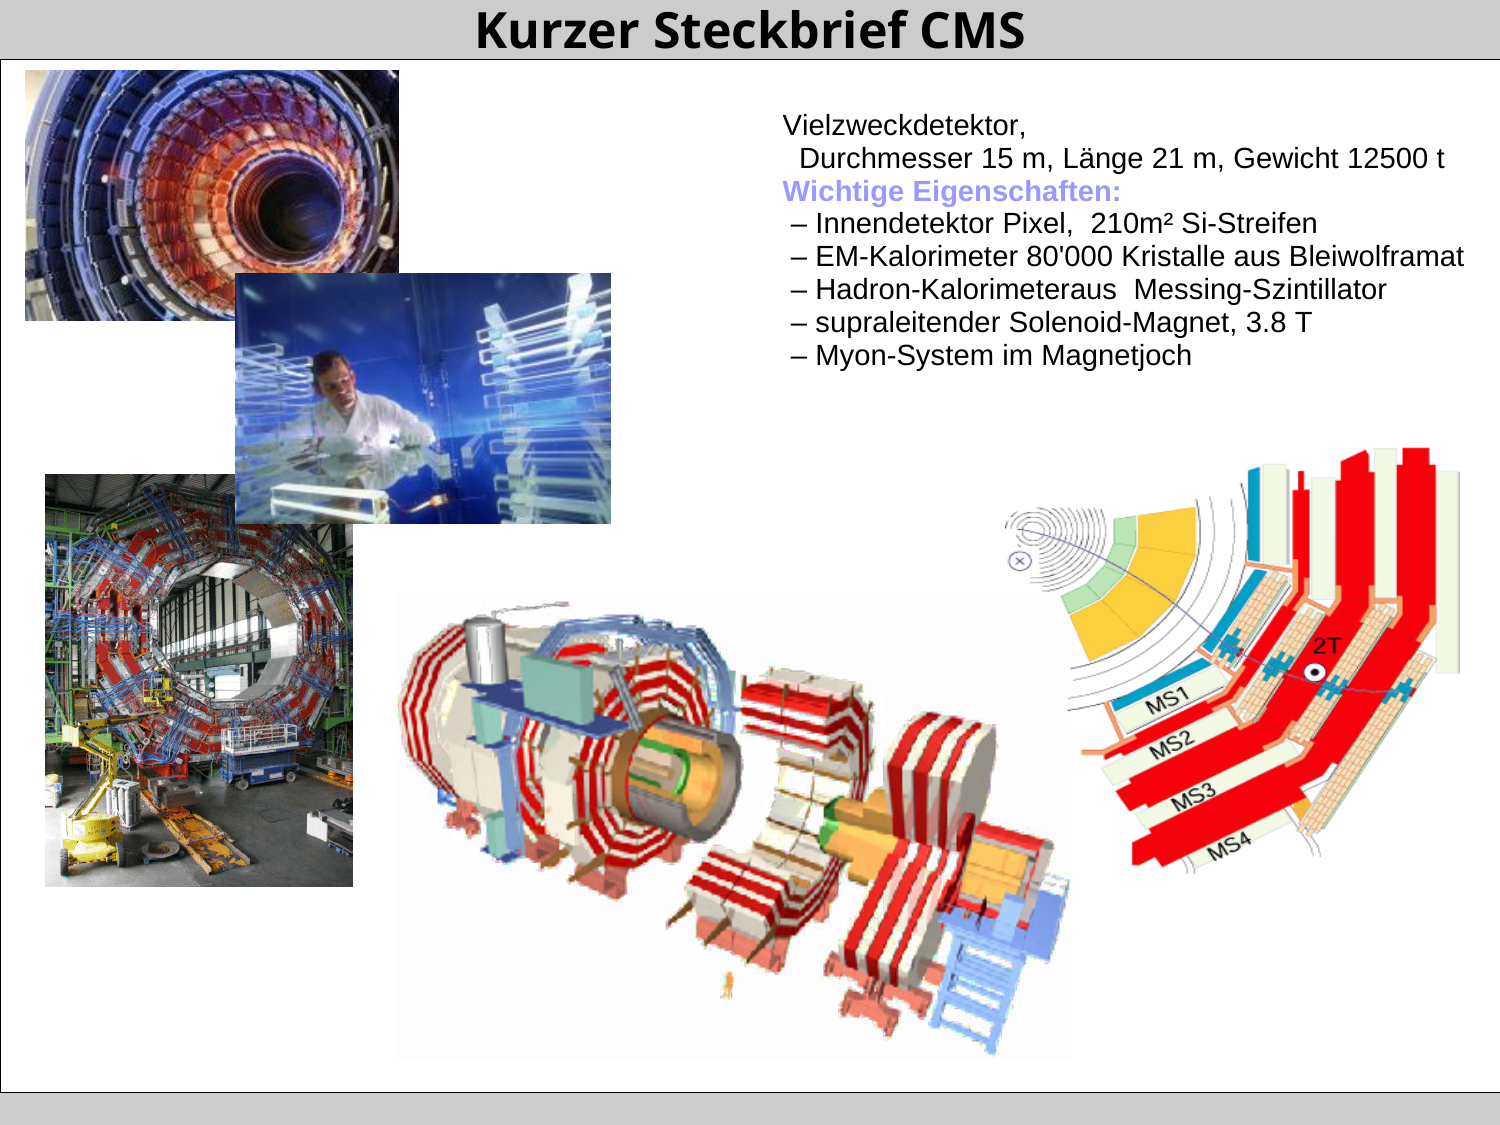

# Kurzer Steckbrief CMS
Vielzweckdetektor,
 Durchmesser 15 m, Länge 21 m, Gewicht 12500 t
Wichtige Eigenschaften:
 – Innendetektor Pixel, 210m² Si-Streifen
 – EM-Kalorimeter 80'000 Kristalle aus Bleiwolframat
 – Hadron-Kalorimeteraus Messing-Szintillator
 – supraleitender Solenoid-Magnet, 3.8 T
 – Myon-System im Magnetjoch